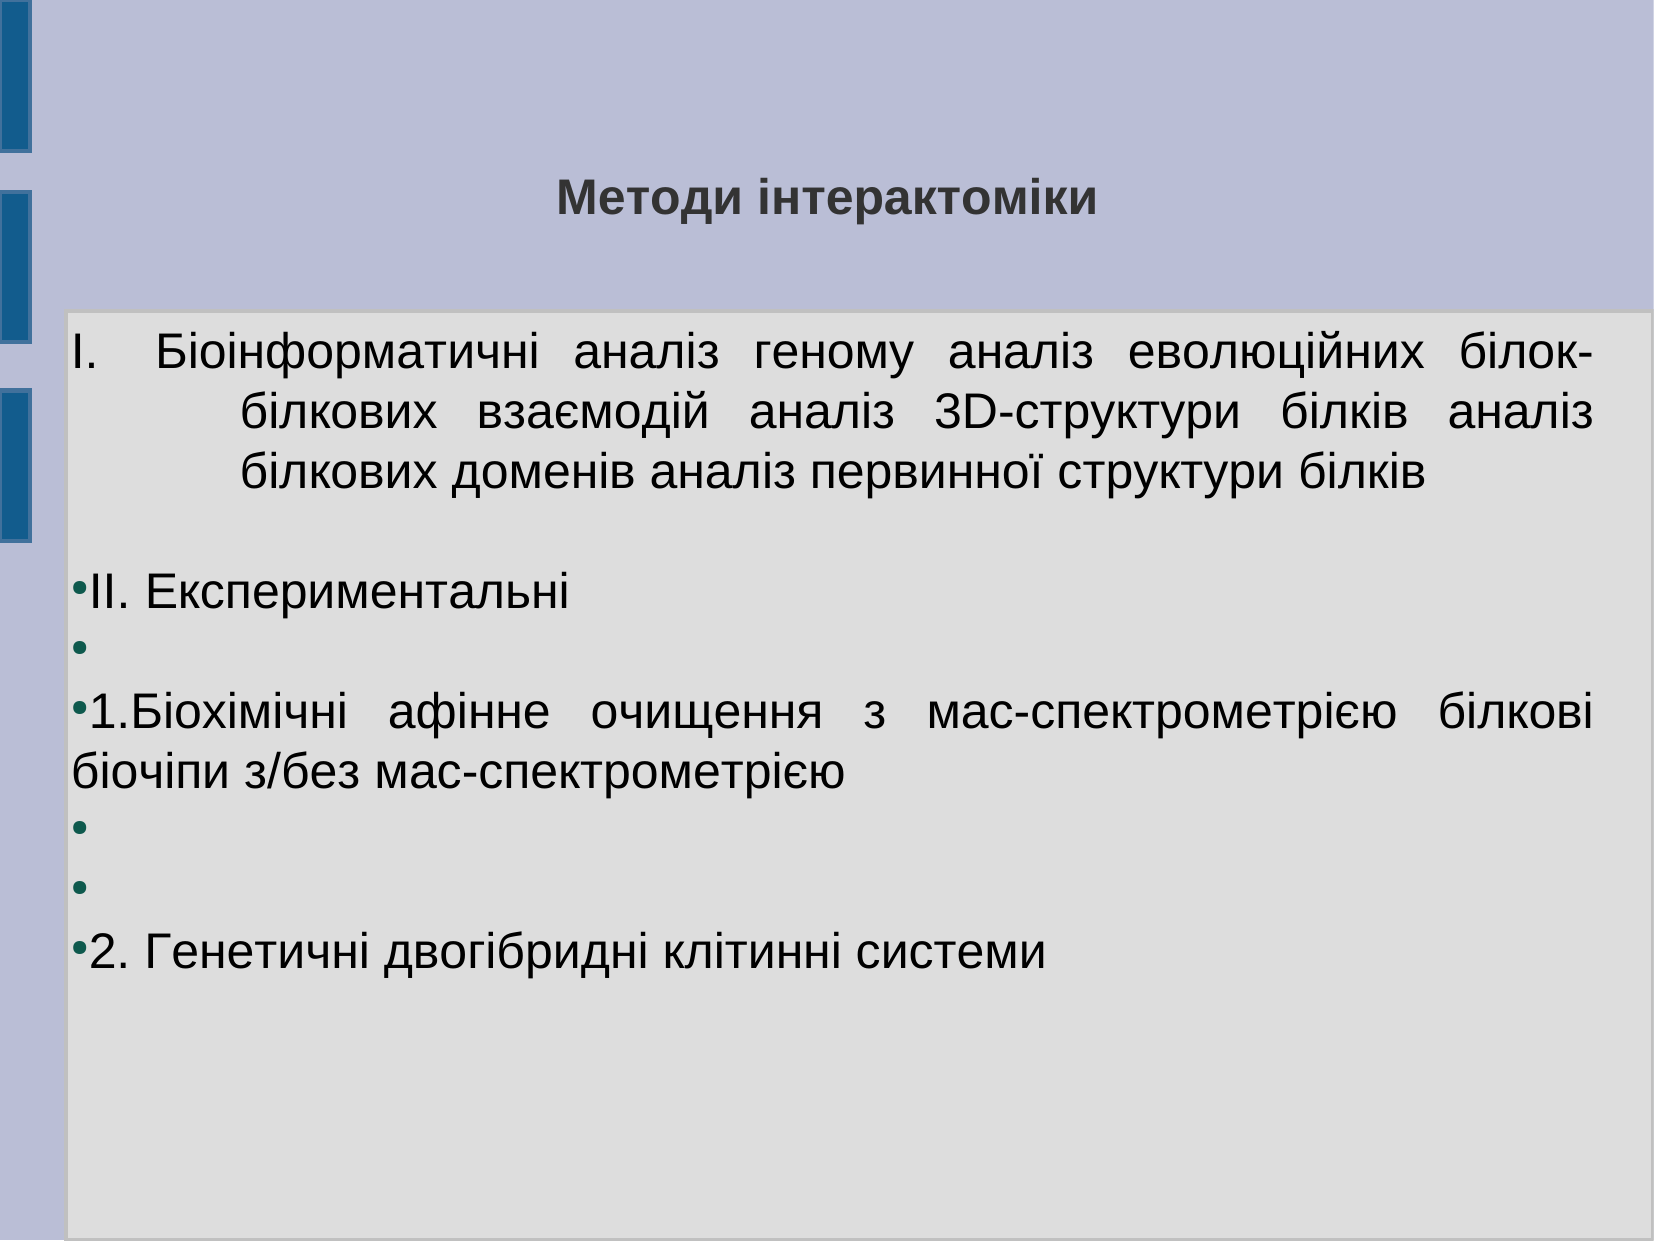

# Методи інтерактоміки
Біоінформатичні аналіз геному аналіз еволюційних білок-білкових взаємодій аналіз 3D-структури білків аналіз білкових доменів аналіз первинної структури білків
II. Експериментальні
1.Біохімічні афінне очищення з мас-спектрометрією білкові біочіпи з/без мас-спектрометрією
2. Генетичні двогібридні клітинні системи